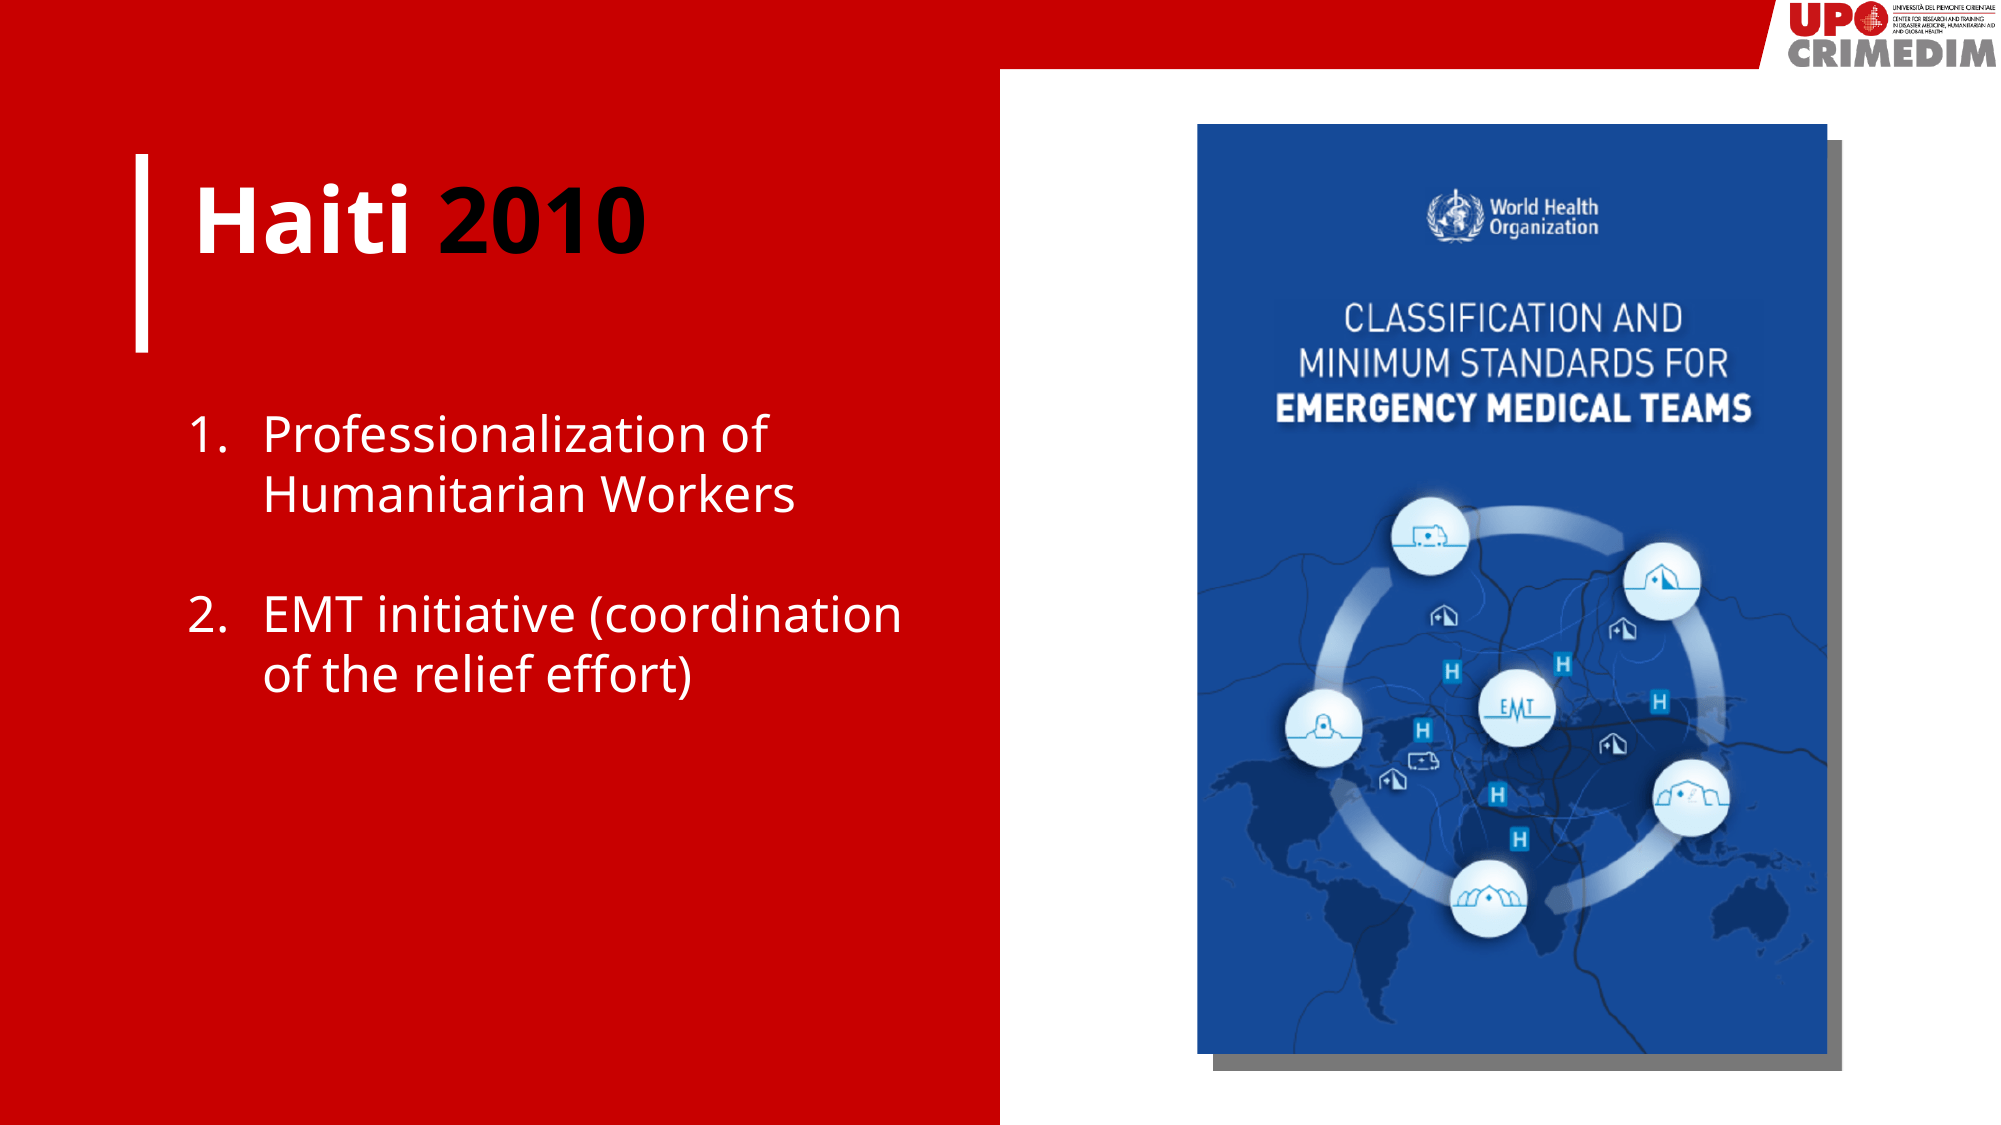

# Haiti 2010
Professionalization of Humanitarian Workers
EMT initiative (coordination of the relief effort)